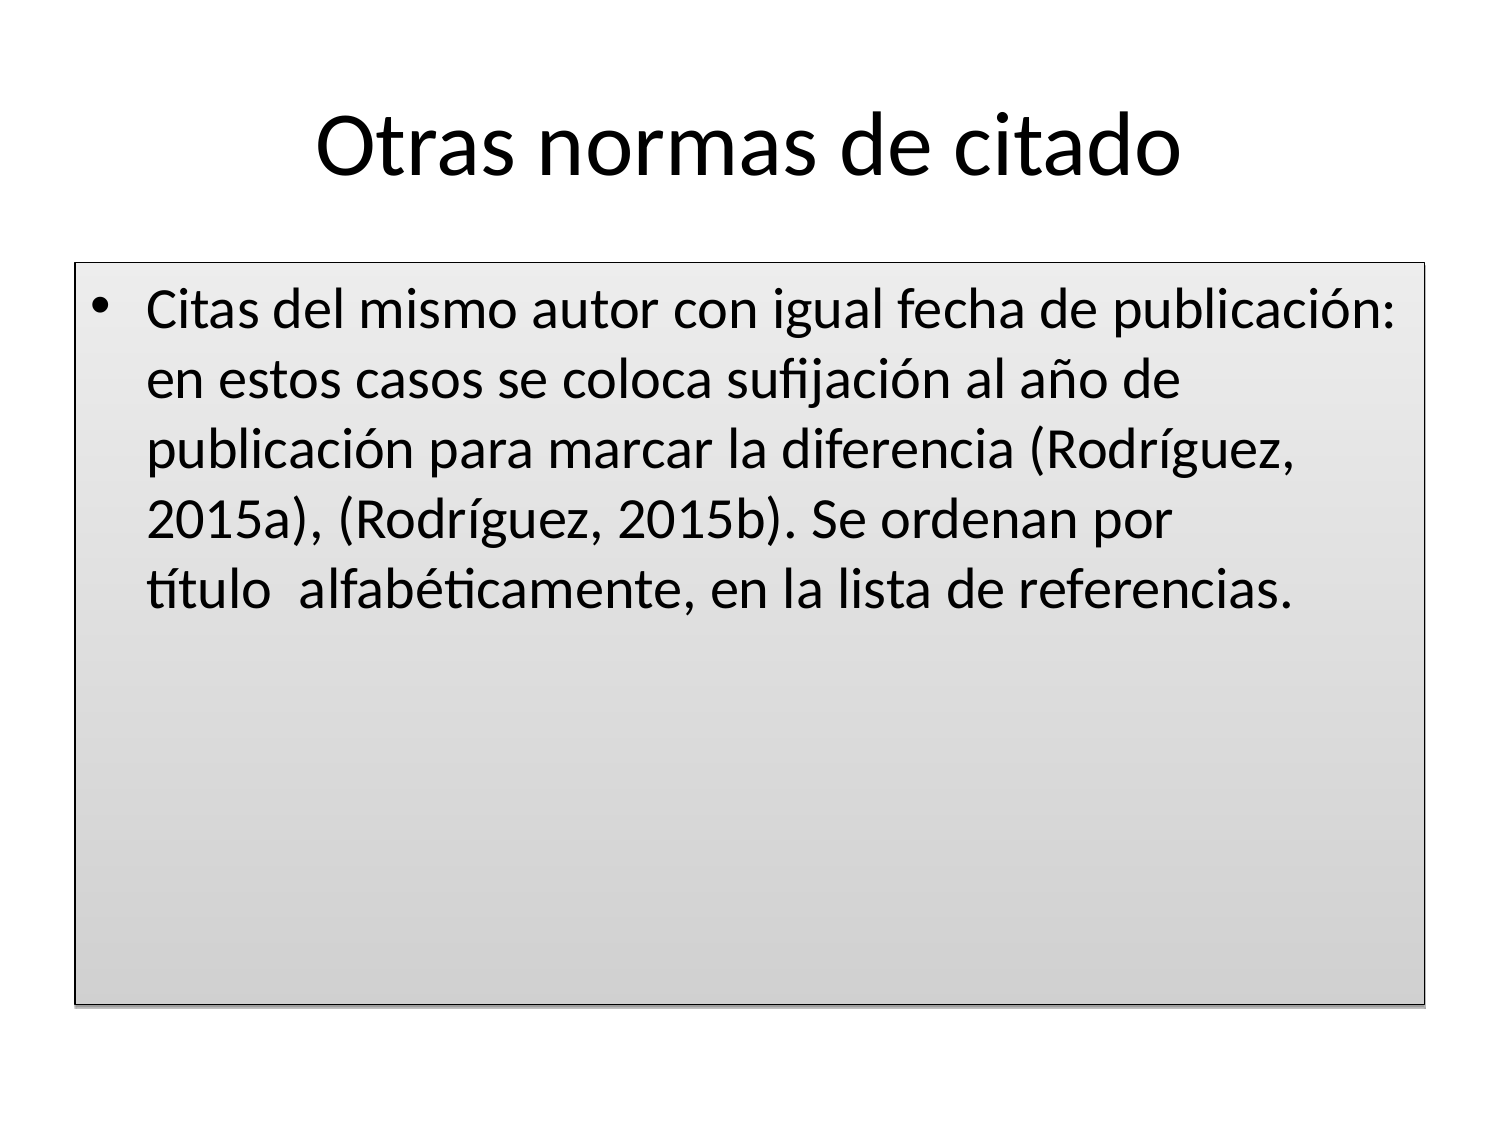

Otras normas de citado
Citas del mismo autor con igual fecha de publicación: en estos casos se coloca sufijación al año de publicación para marcar la diferencia (Rodríguez, 2015a), (Rodríguez, 2015b). Se ordenan por título  alfabéticamente, en la lista de referencias.